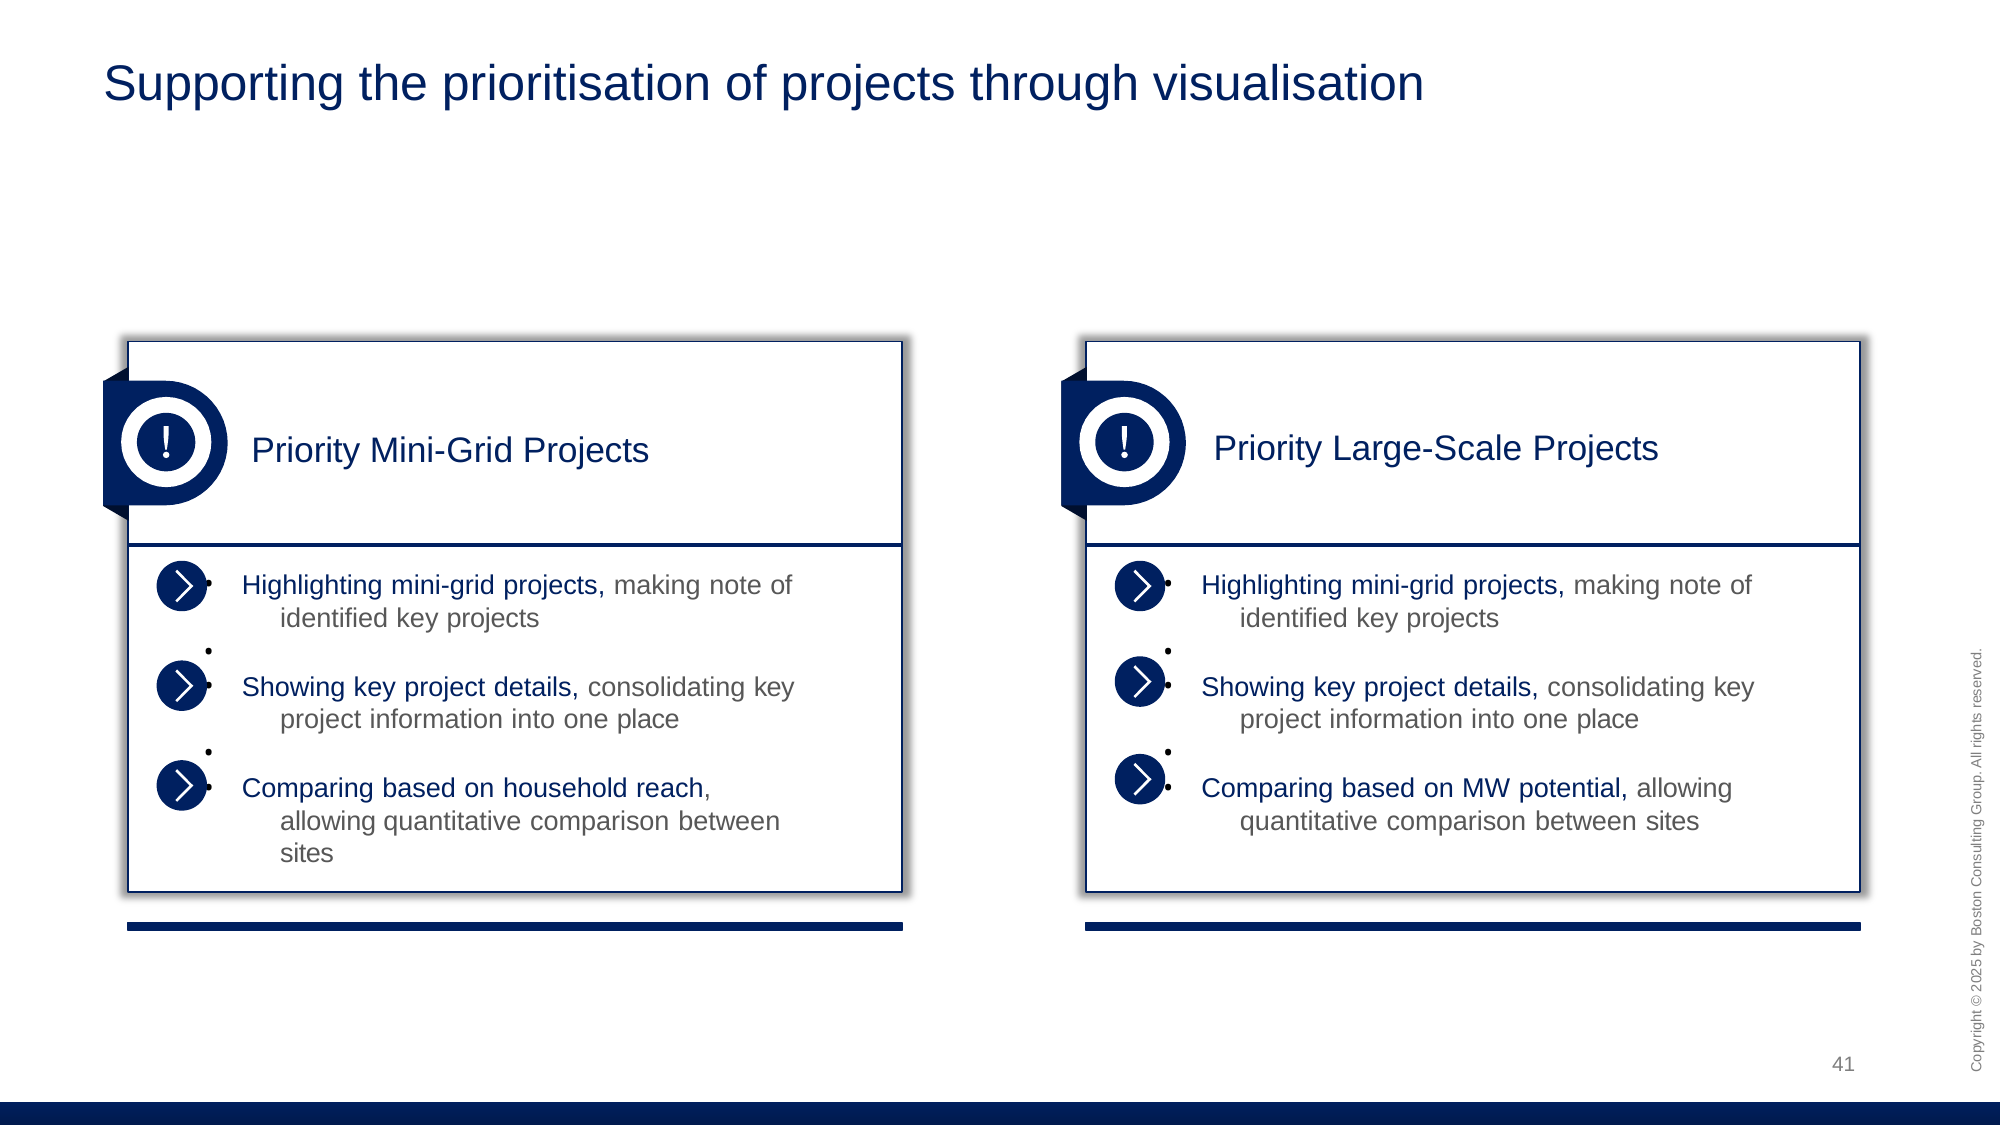

# Supporting the prioritisation of projects through visualisation
Priority Large-Scale Projects
Priority Mini-Grid Projects
Highlighting mini-grid projects, making note of identified key projects
Showing key project details, consolidating key project information into one place
Comparing based on household reach, allowing quantitative comparison between sites
Highlighting mini-grid projects, making note of identified key projects
Showing key project details, consolidating key project information into one place
Comparing based on MW potential, allowing quantitative comparison between sites